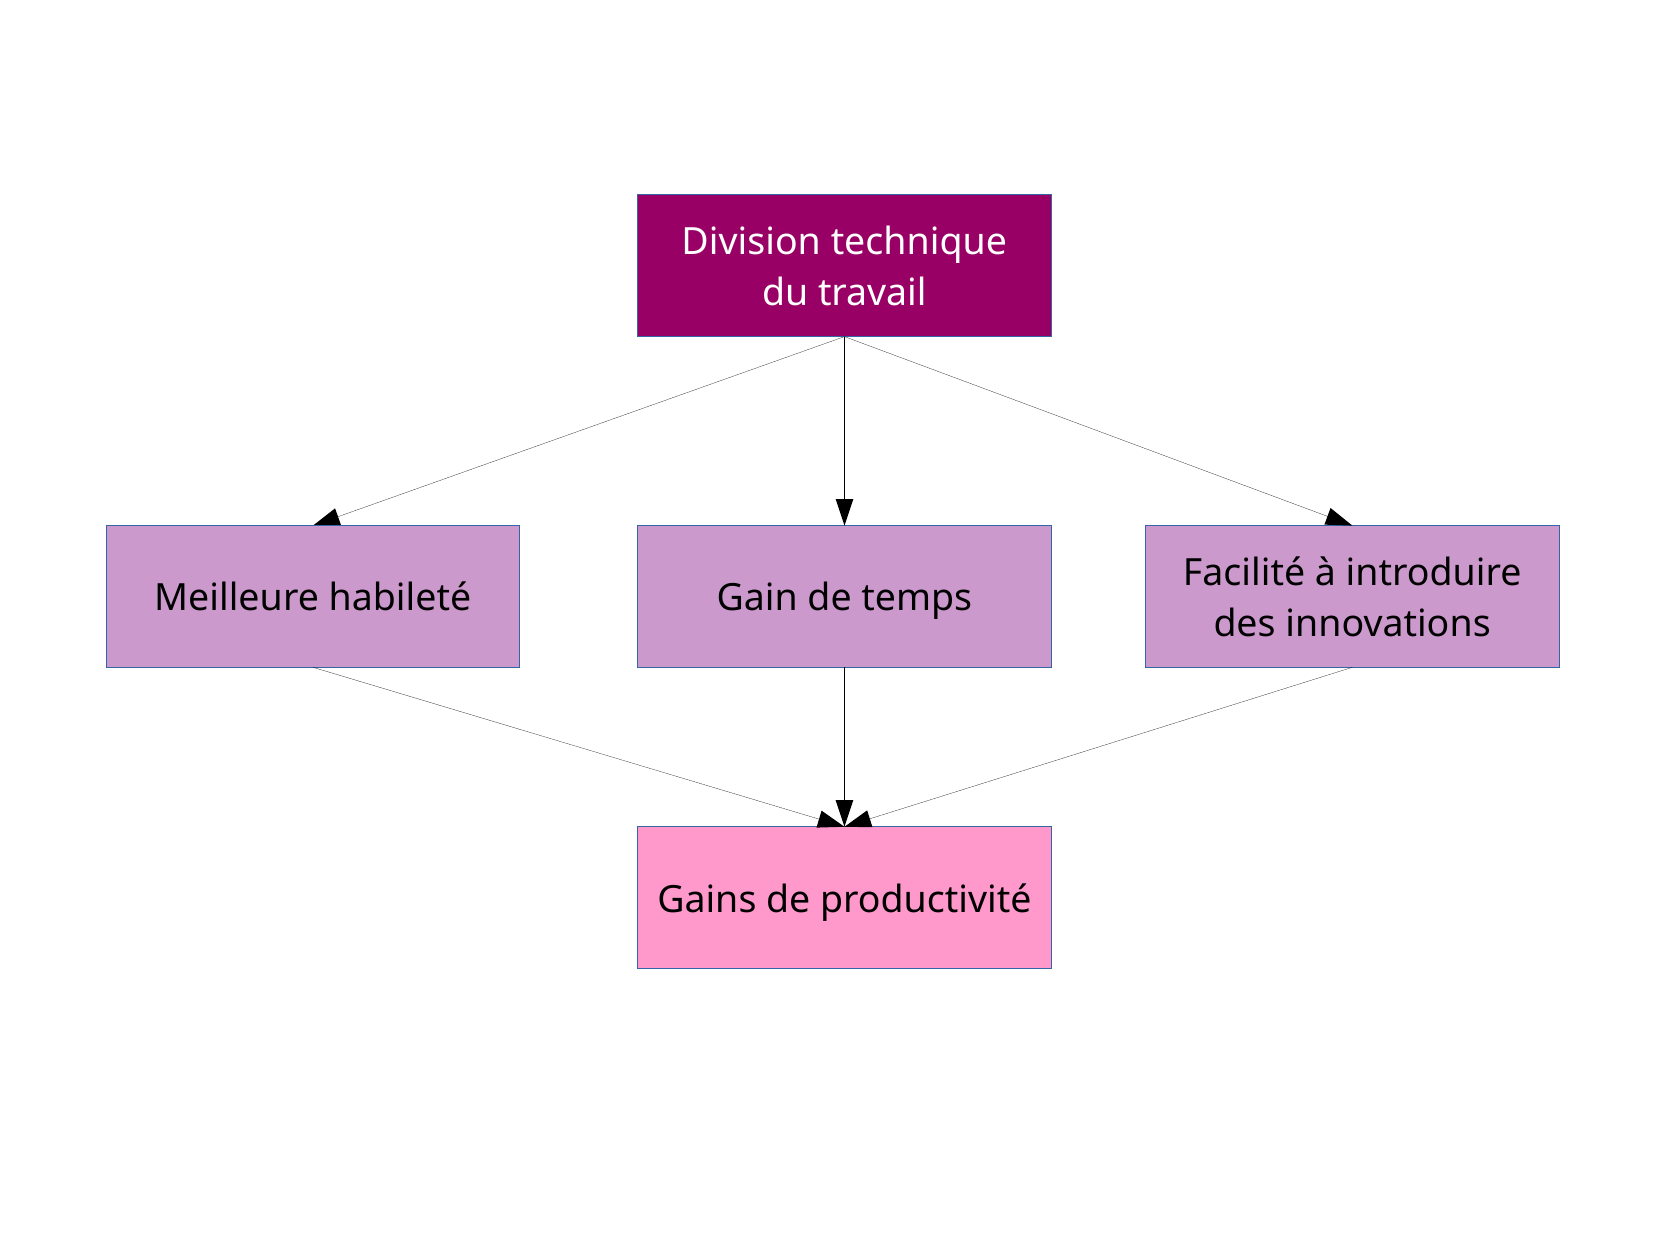

Division technique
du travail
Meilleure habileté
Gain de temps
Facilité à introduire
des innovations
Gains de productivité